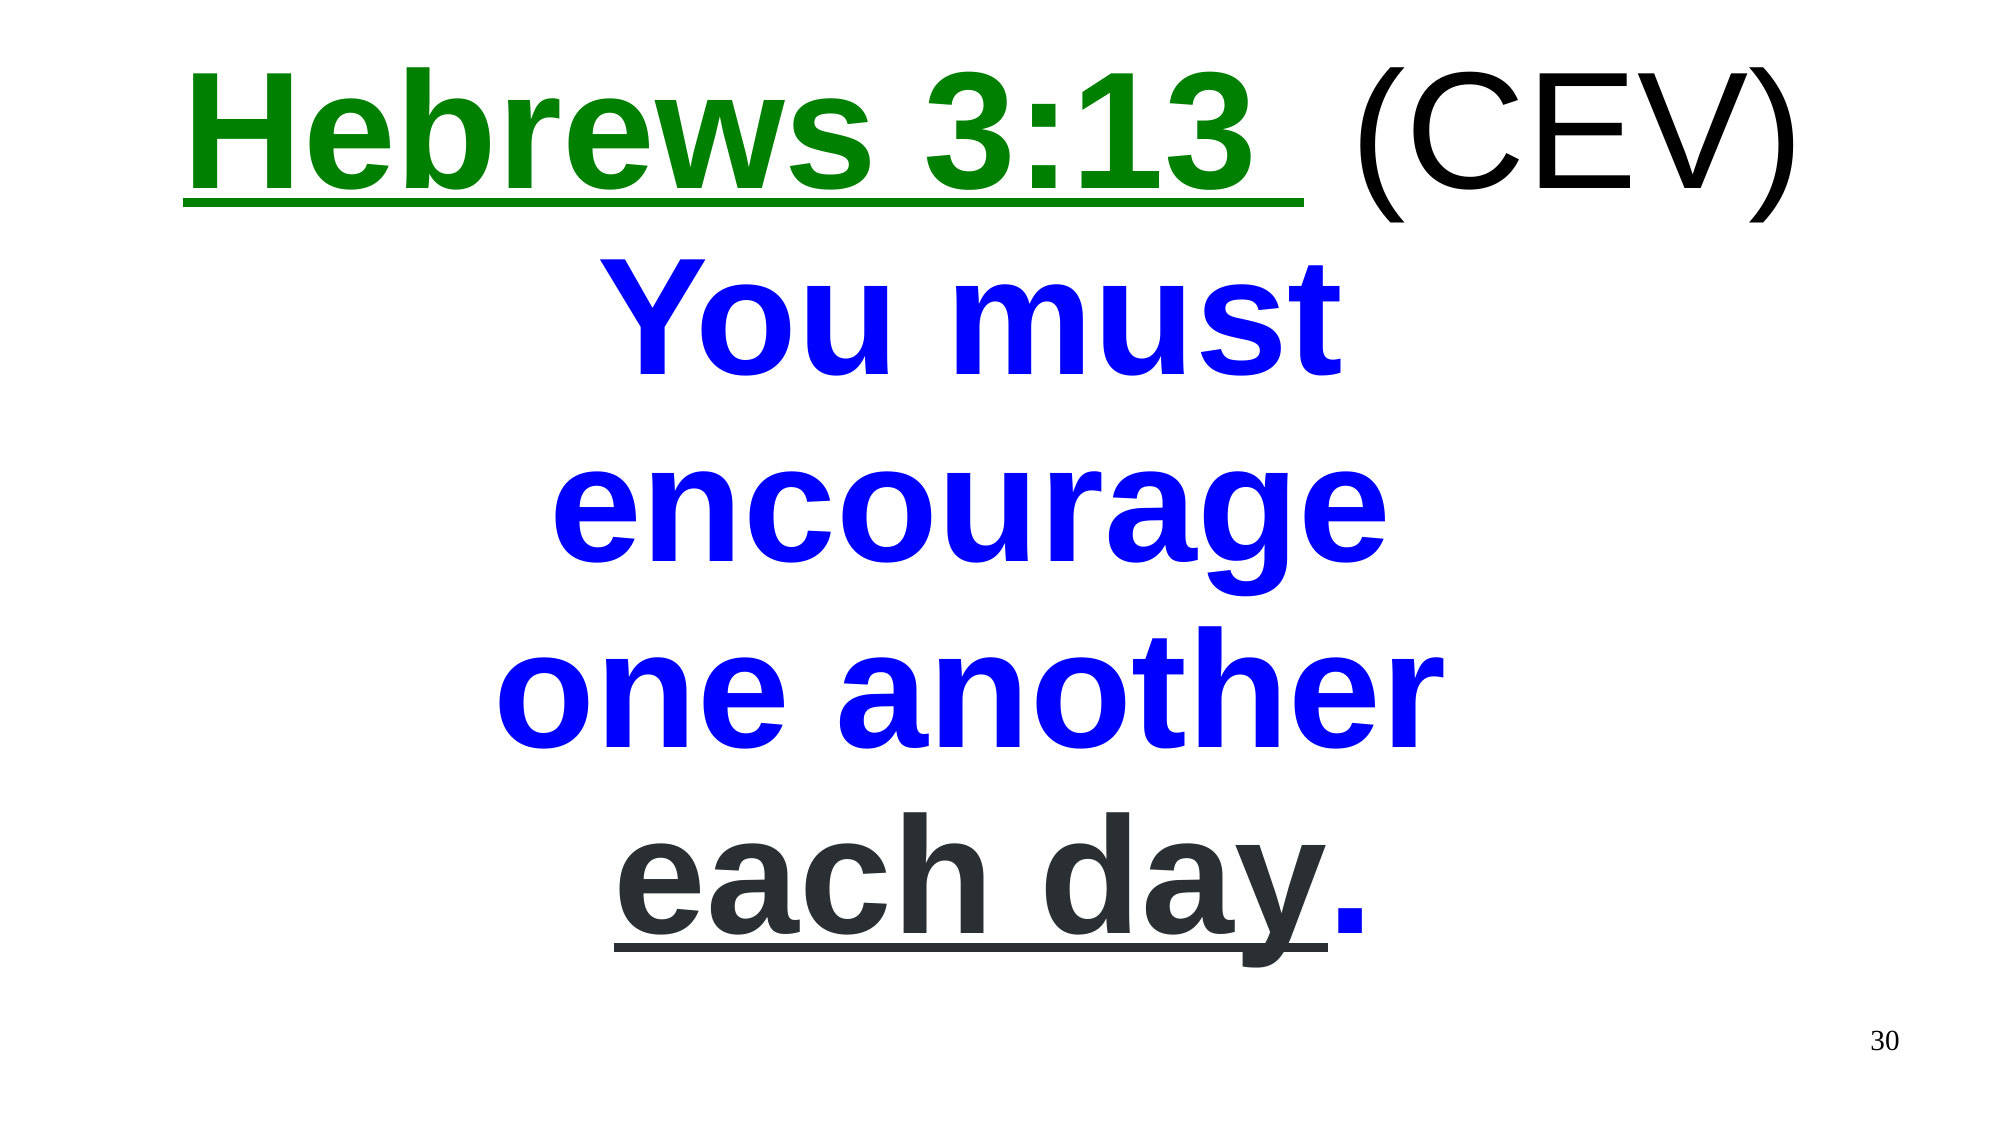

# Hebrews 3:13  (CEV) You must encourage one another each day.
30